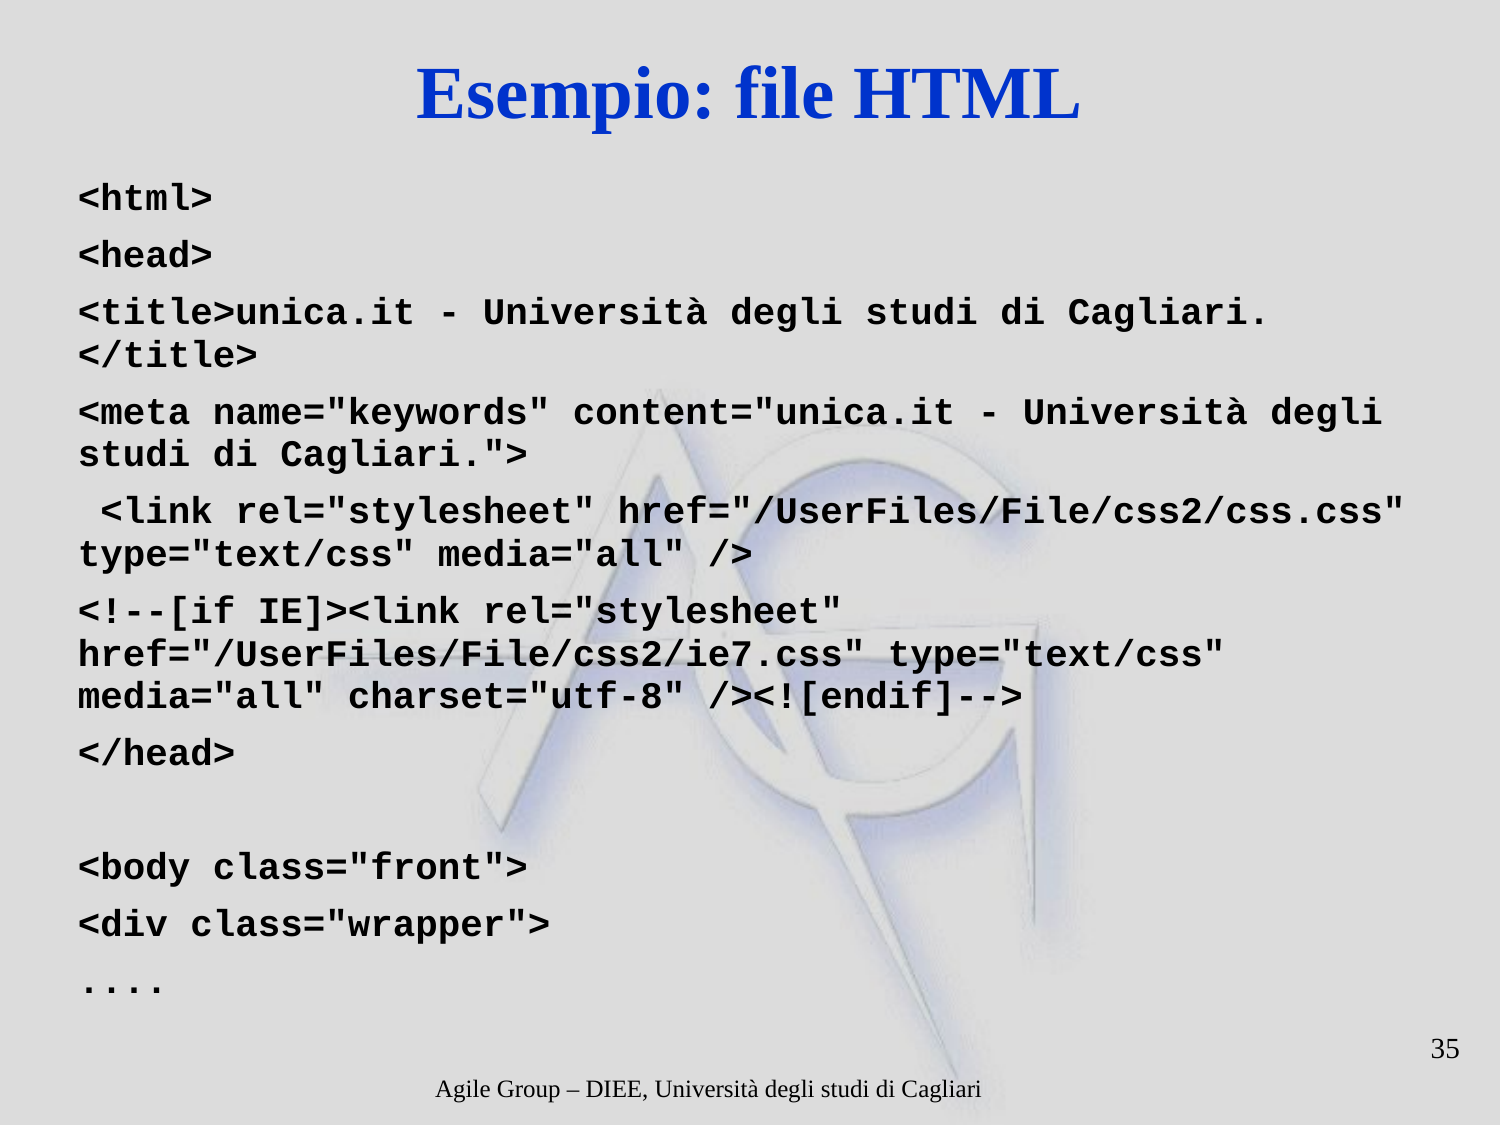

# Esempio: file HTML
<html>
<head>
<title>unica.it - Università degli studi di Cagliari. </title>
<meta name="keywords" content="unica.it - Università degli studi di Cagliari.">
 <link rel="stylesheet" href="/UserFiles/File/css2/css.css" type="text/css" media="all" />
<!--[if IE]><link rel="stylesheet" href="/UserFiles/File/css2/ie7.css" type="text/css" media="all" charset="utf-8" /><![endif]-->
</head>
<body class="front">
<div class="wrapper">
....
35